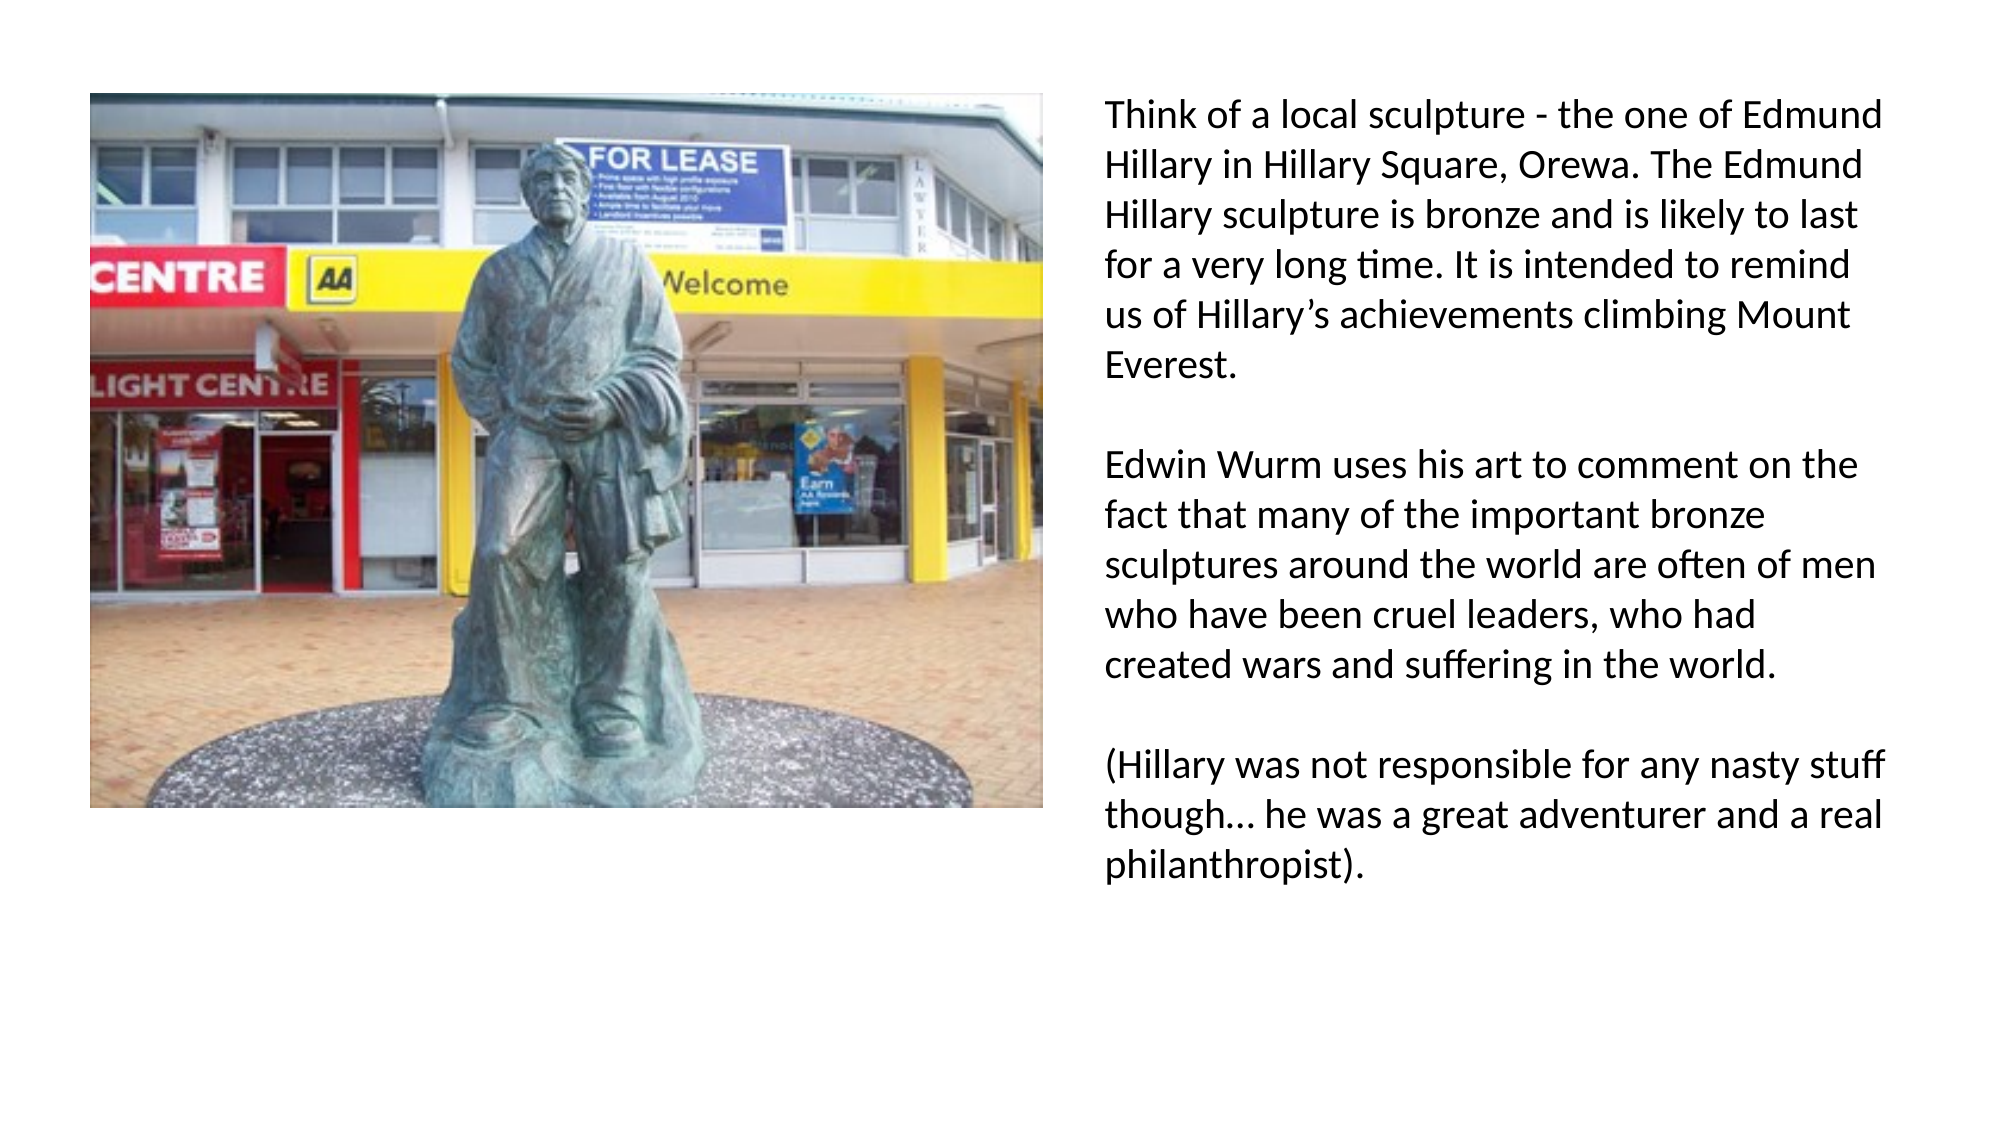

Think of a local sculpture - the one of Edmund Hillary in Hillary Square, Orewa. The Edmund Hillary sculpture is bronze and is likely to last for a very long time. It is intended to remind us of Hillary’s achievements climbing Mount Everest.
Edwin Wurm uses his art to comment on the fact that many of the important bronze sculptures around the world are often of men who have been cruel leaders, who had created wars and suffering in the world.
(Hillary was not responsible for any nasty stuff though… he was a great adventurer and a real philanthropist).